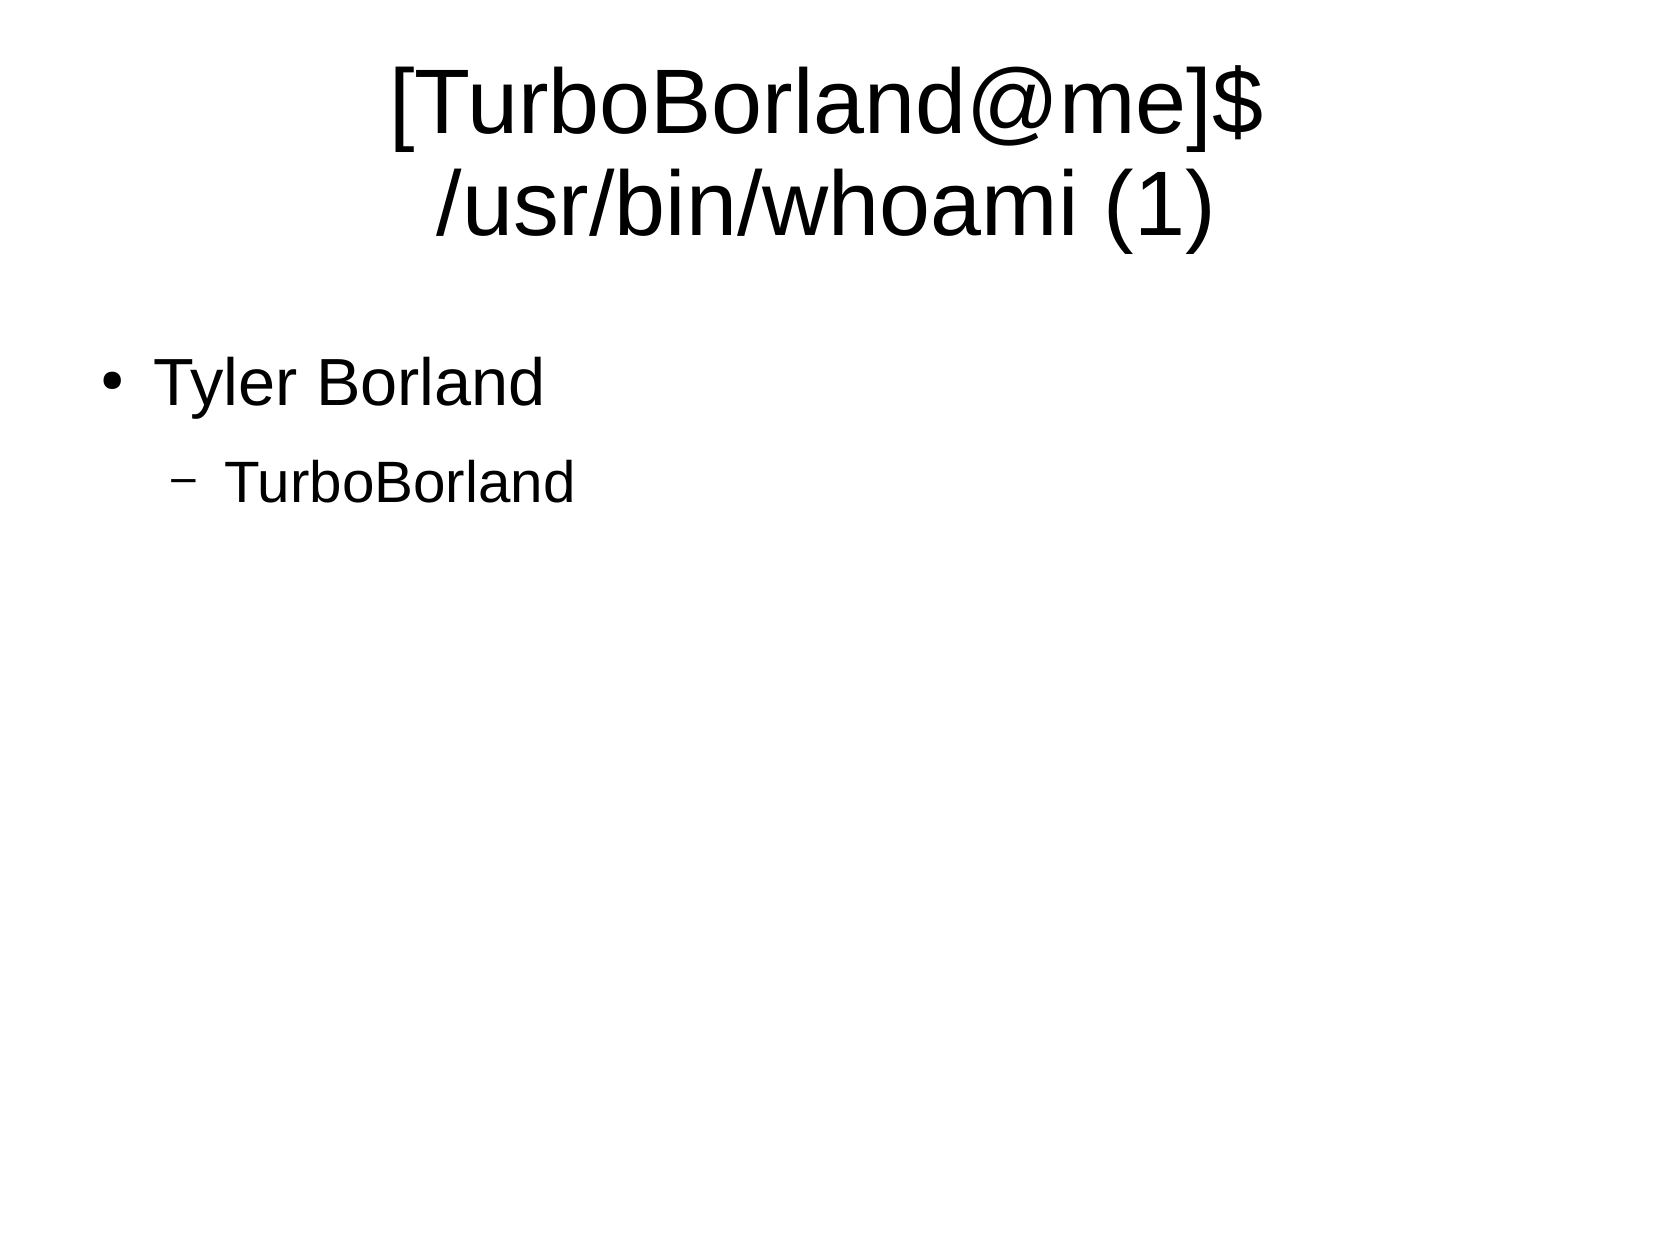

# [TurboBorland@me]$ /usr/bin/whoami (1)
Tyler Borland
TurboBorland